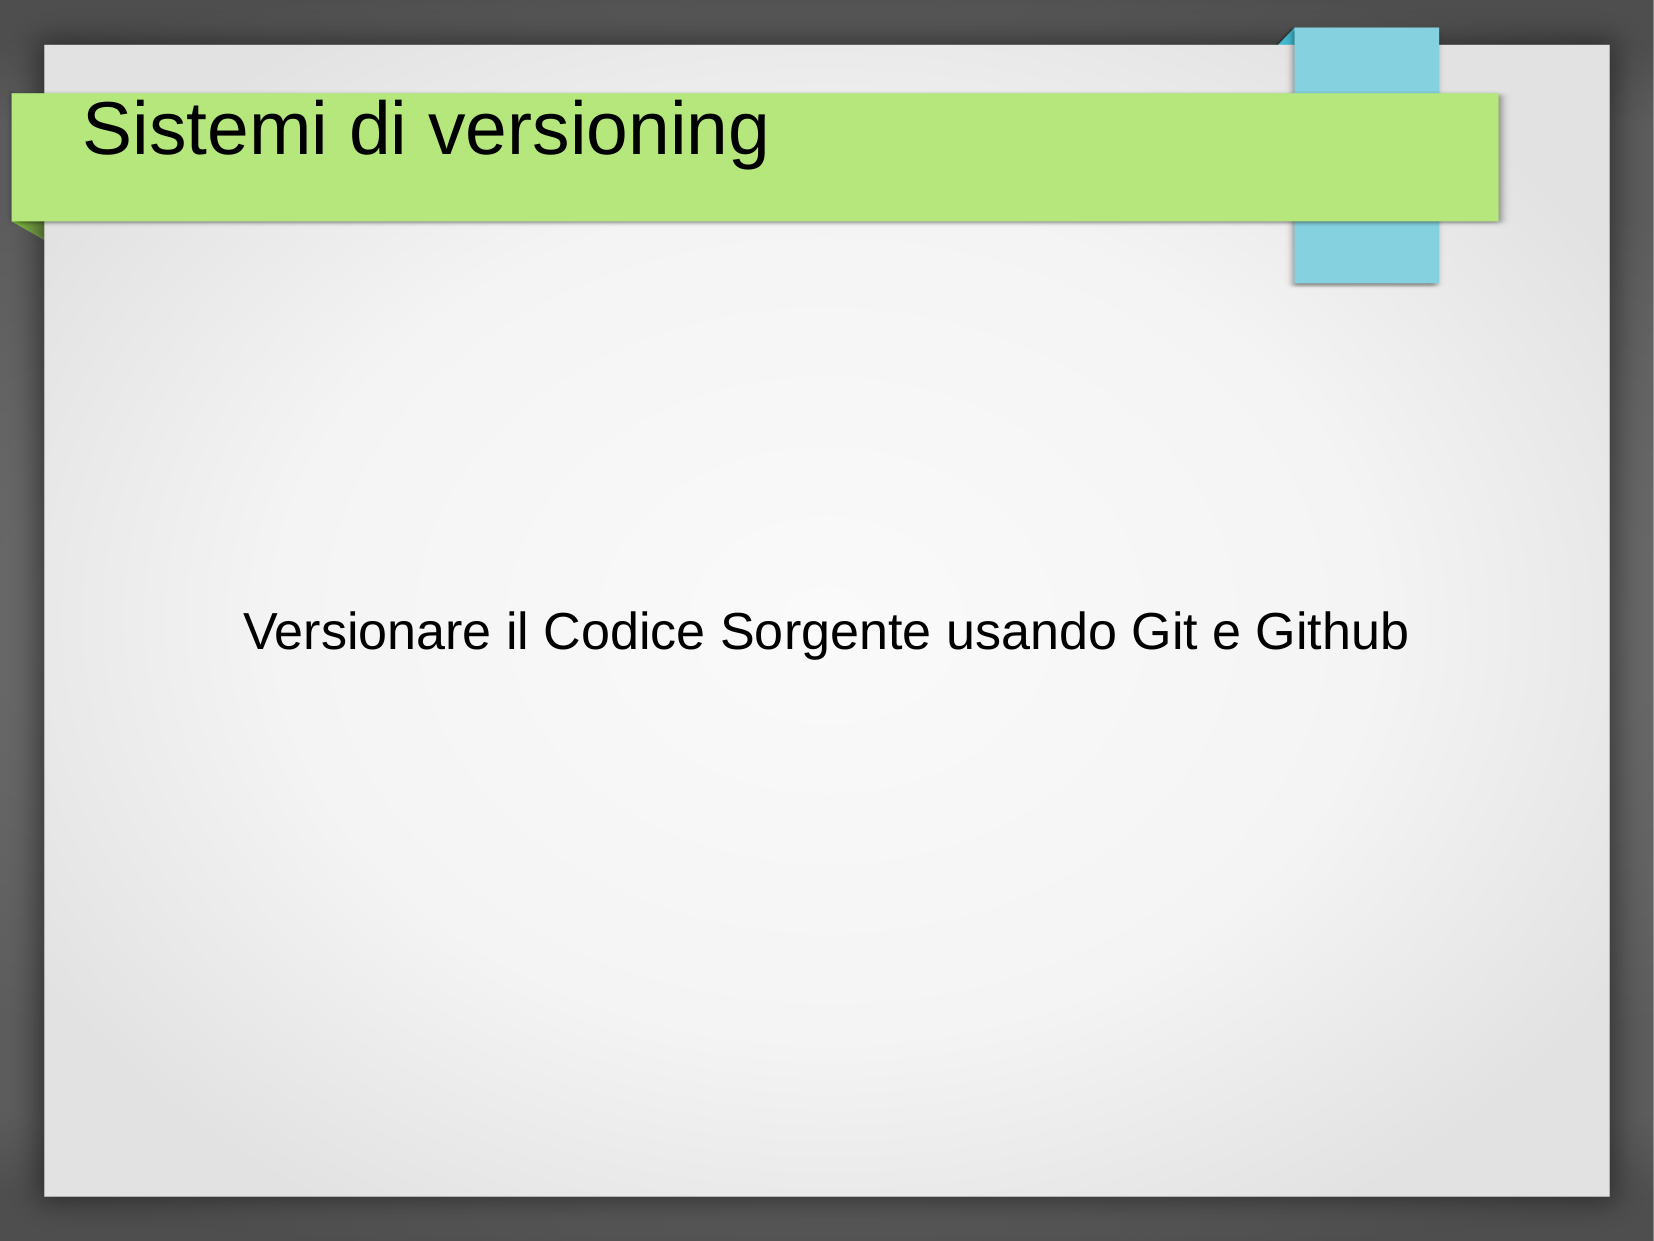

# Sistemi di versioning
Versionare il Codice Sorgente usando Git e Github